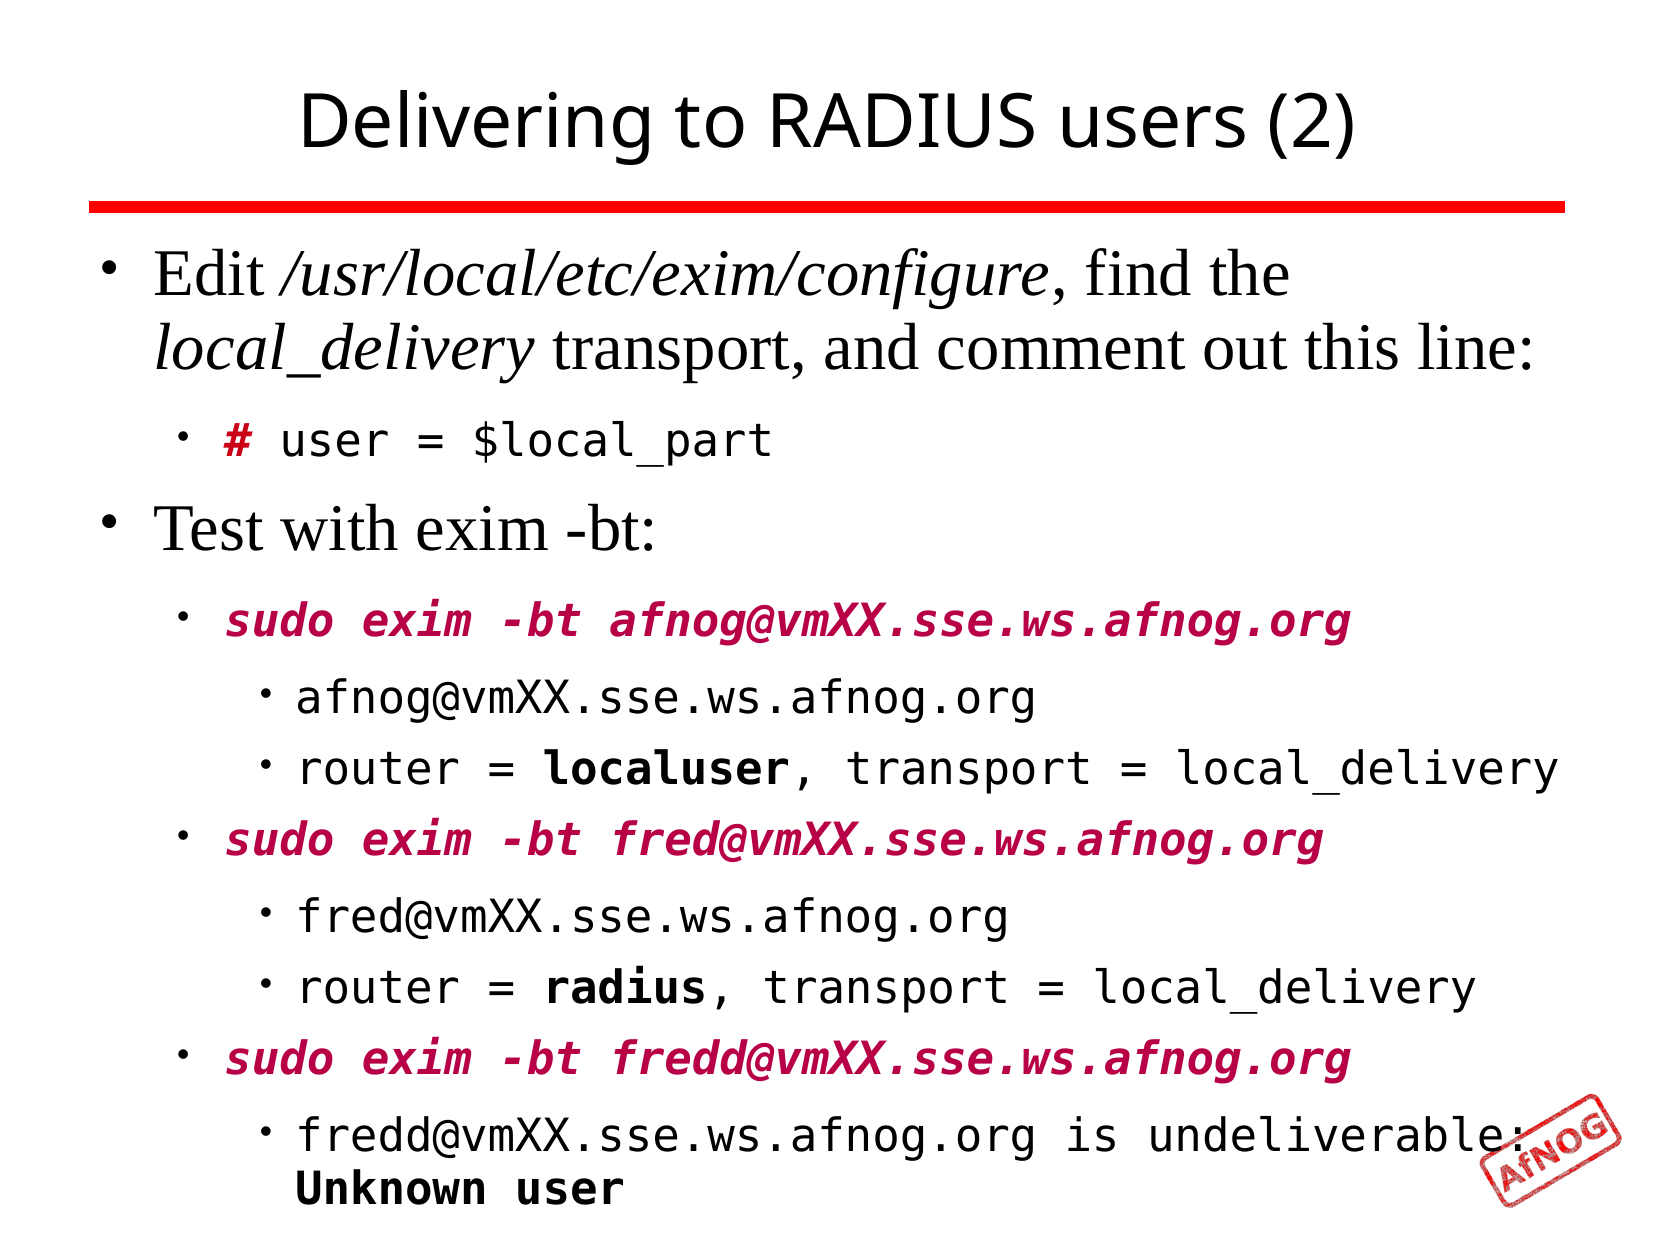

# Delivering to RADIUS users (2)
Edit /usr/local/etc/exim/configure, find the local_delivery transport, and comment out this line:
# user = $local_part
Test with exim -bt:
sudo exim -bt afnog@vmXX.sse.ws.afnog.org
afnog@vmXX.sse.ws.afnog.org
router = localuser, transport = local_delivery
sudo exim -bt fred@vmXX.sse.ws.afnog.org
fred@vmXX.sse.ws.afnog.org
router = radius, transport = local_delivery
sudo exim -bt fredd@vmXX.sse.ws.afnog.org
fredd@vmXX.sse.ws.afnog.org is undeliverable: Unknown user